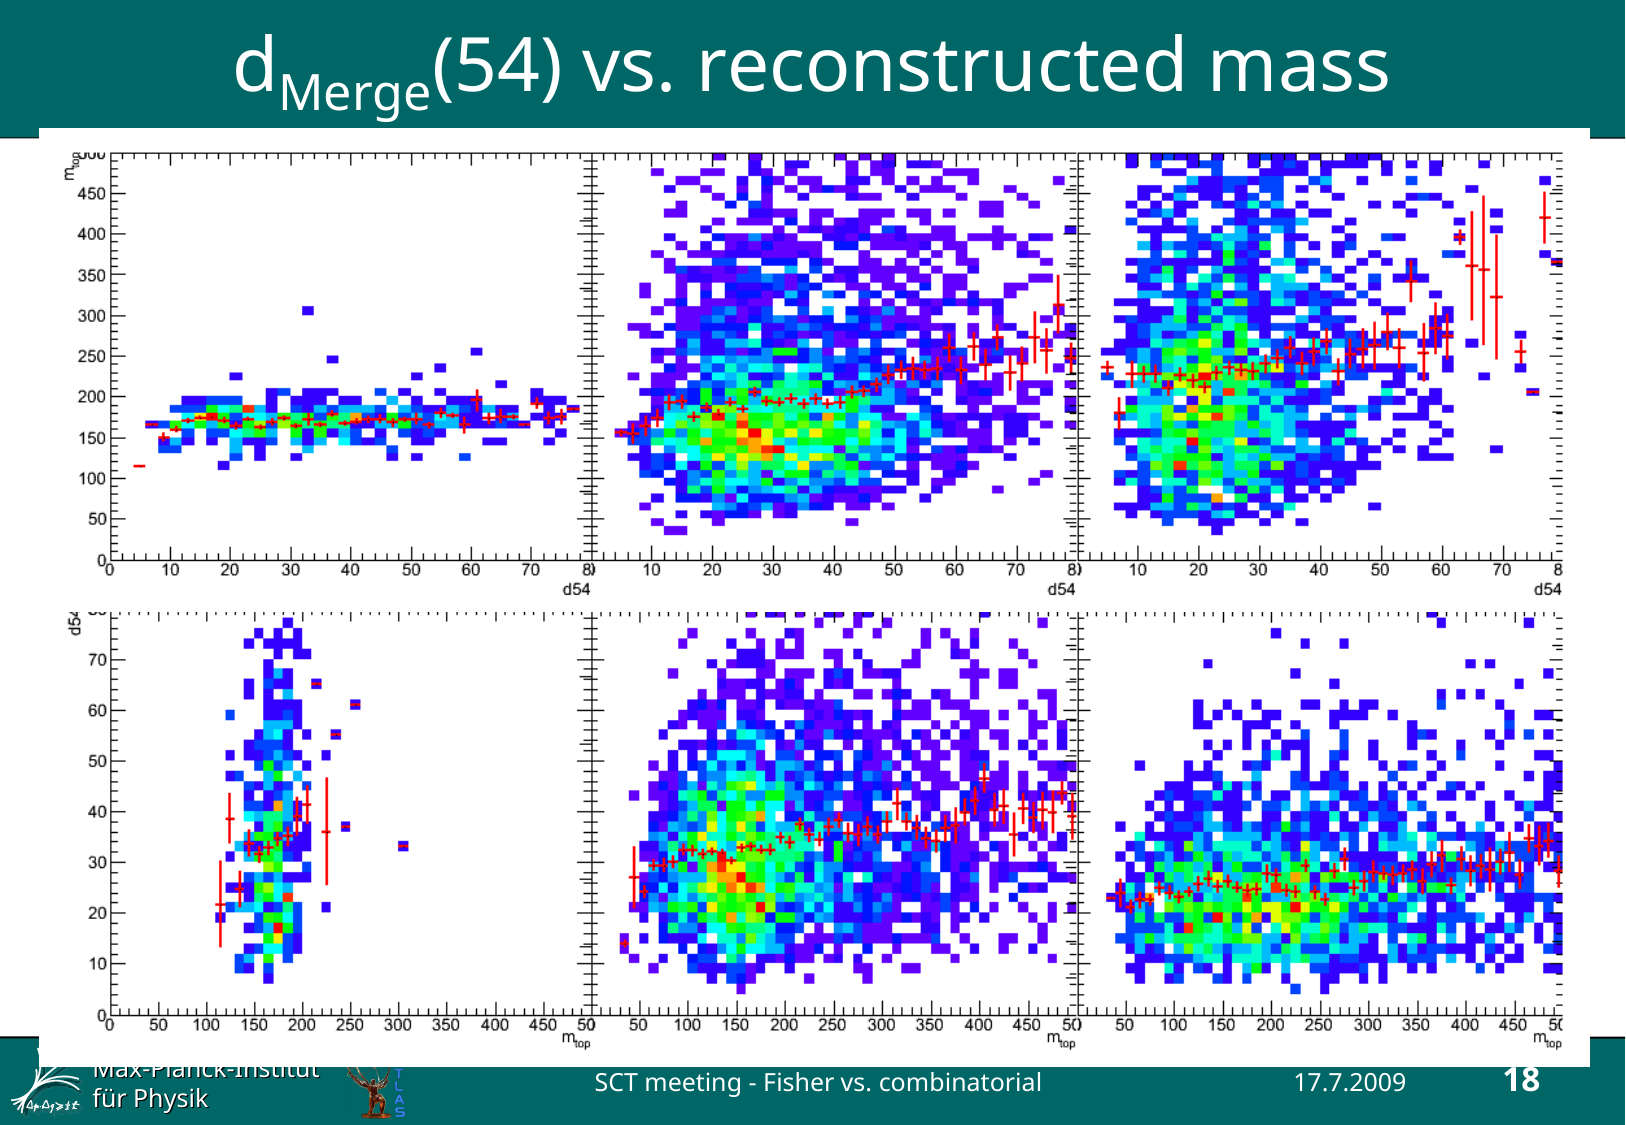

# dMerge(54) vs. reconstructed mass
SCT meeting - Fisher vs. combinatorial
17.7.2009